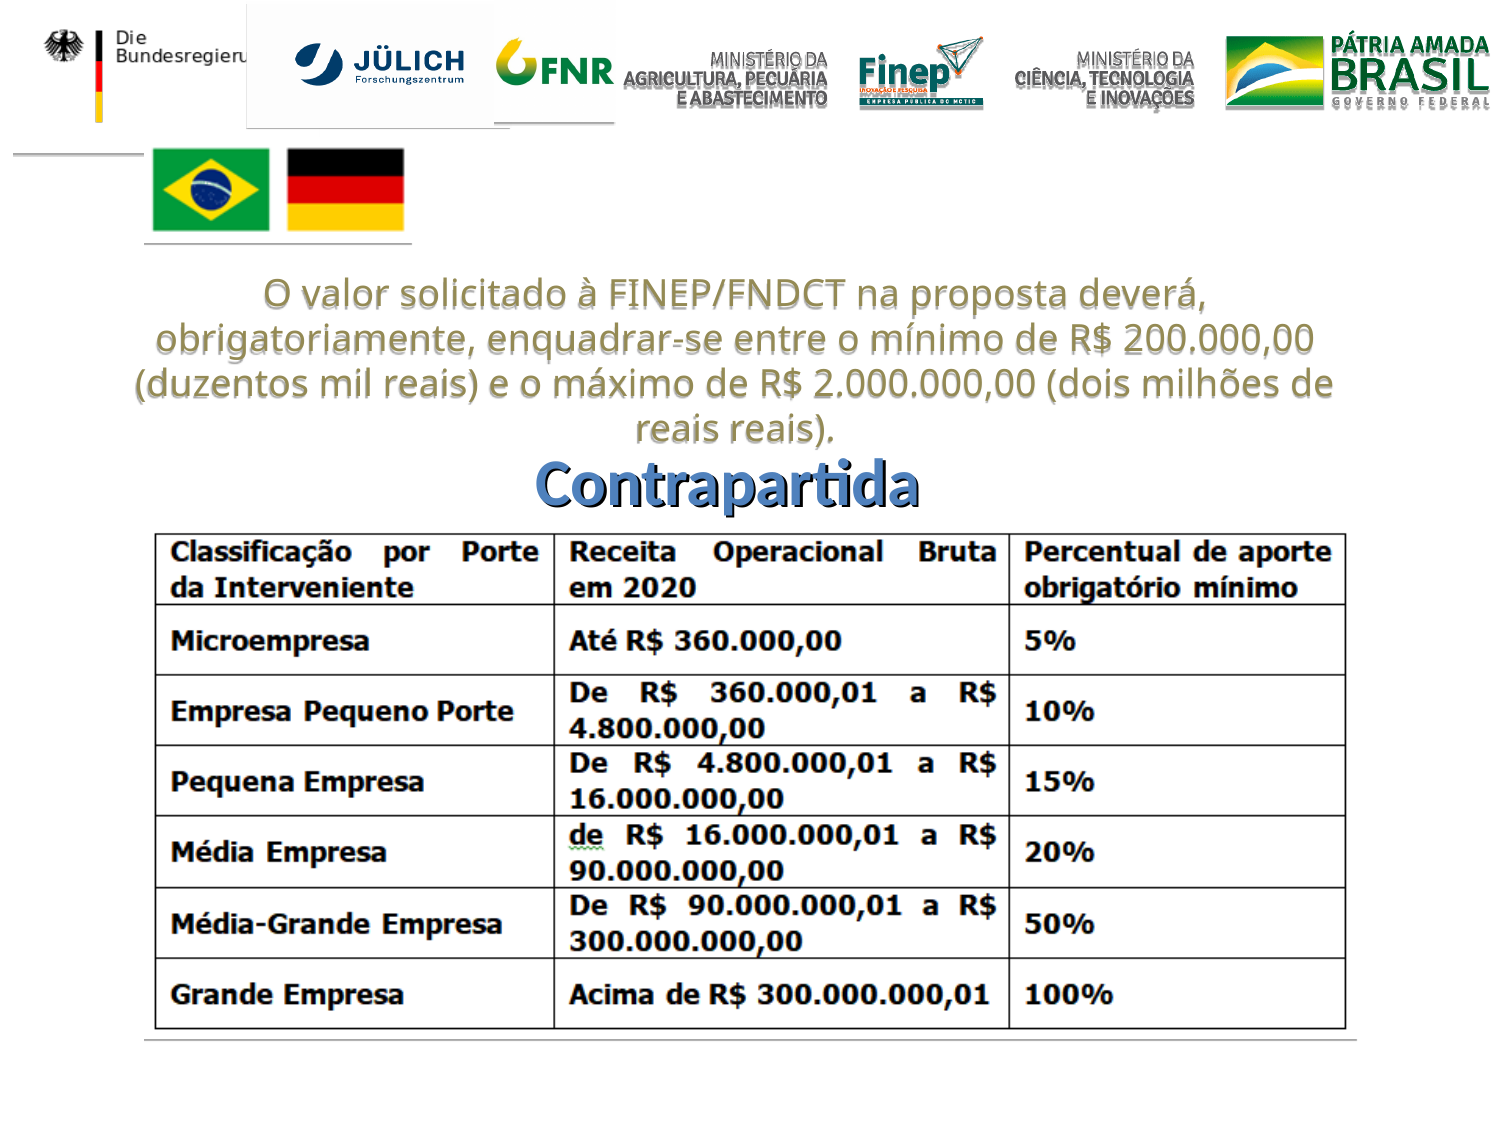

# O valor solicitado à FINEP/FNDCT na proposta deverá, obrigatoriamente, enquadrar-se entre o mínimo de R$ 200.000,00 (duzentos mil reais) e o máximo de R$ 2.000.000,00 (dois milhões de reais reais).
Contrapartida